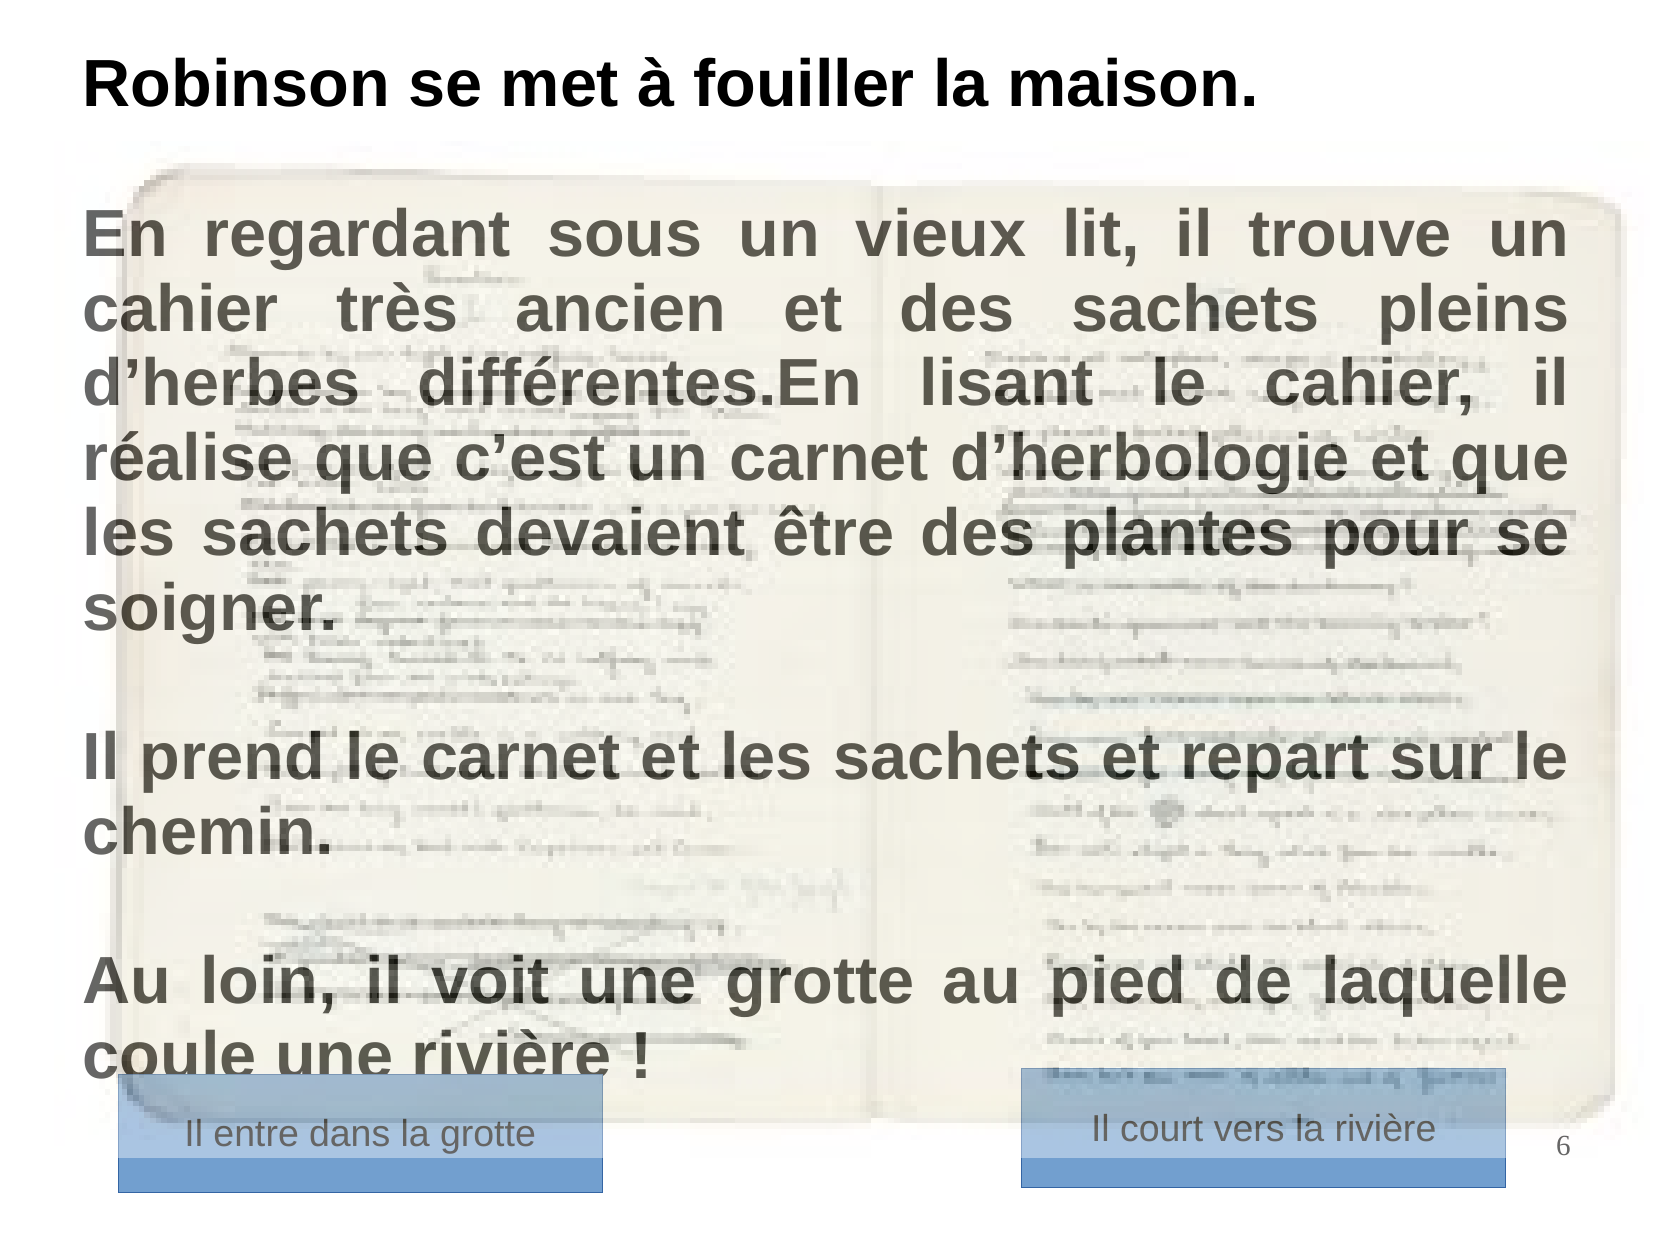

# Robinson se met à fouiller la maison.
En regardant sous un vieux lit, il trouve un cahier très ancien et des sachets pleins d’herbes différentes.En lisant le cahier, il réalise que c’est un carnet d’herbologie et que les sachets devaient être des plantes pour se soigner.
Il prend le carnet et les sachets et repart sur le chemin.
Au loin, il voit une grotte au pied de laquelle coule une rivière !
Il court vers la rivière
Il entre dans la grotte
6